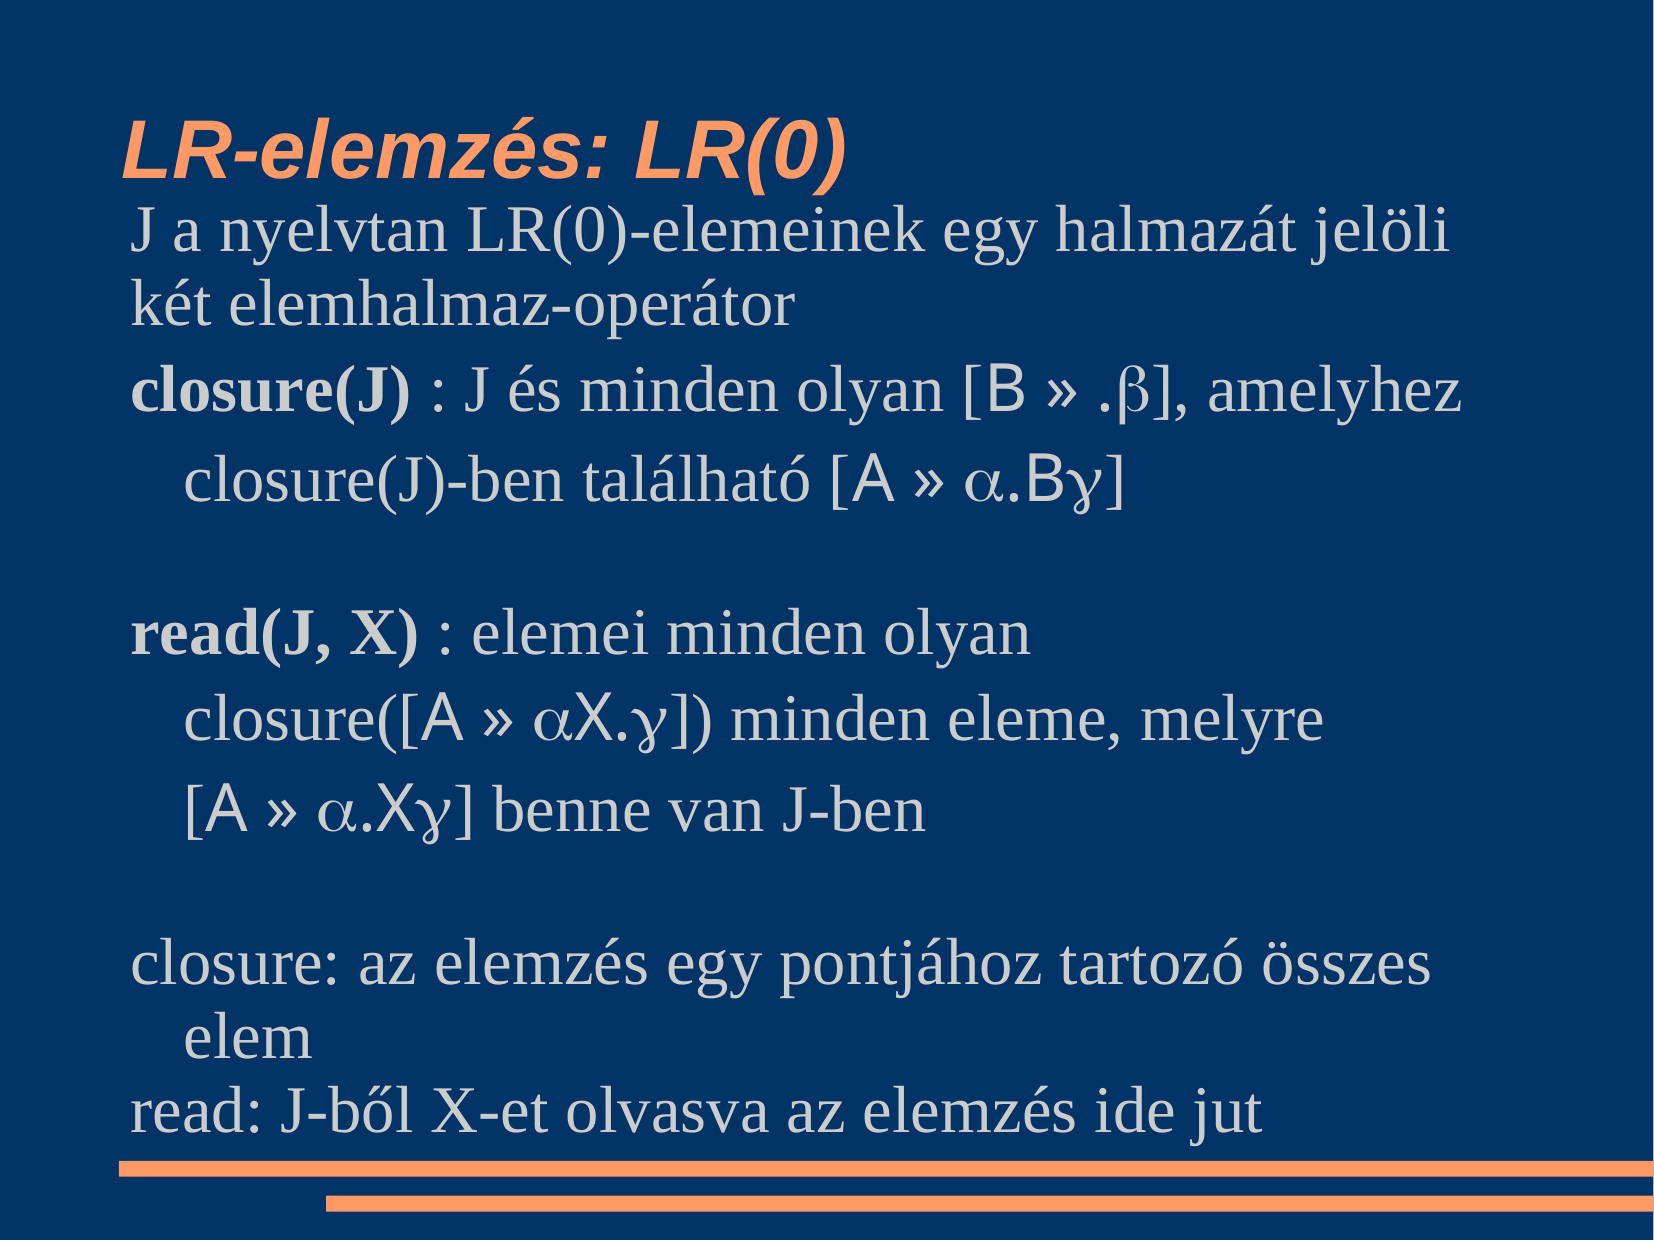

# LR-elemzés: LR(0)
J a nyelvtan LR(0)-elemeinek egy halmazát jelöli
két elemhalmaz-operátor
closure(J) : J és minden olyan [B » .b], amelyhez closure(J)-ben található [A » a.Bg]
read(J, X) : elemei minden olyan
closure([A » aX.g]) minden eleme, melyre [A » a.Xg] benne van J-ben
closure: az elemzés egy pontjához tartozó összes elem
read: J-ből X-et olvasva az elemzés ide jut